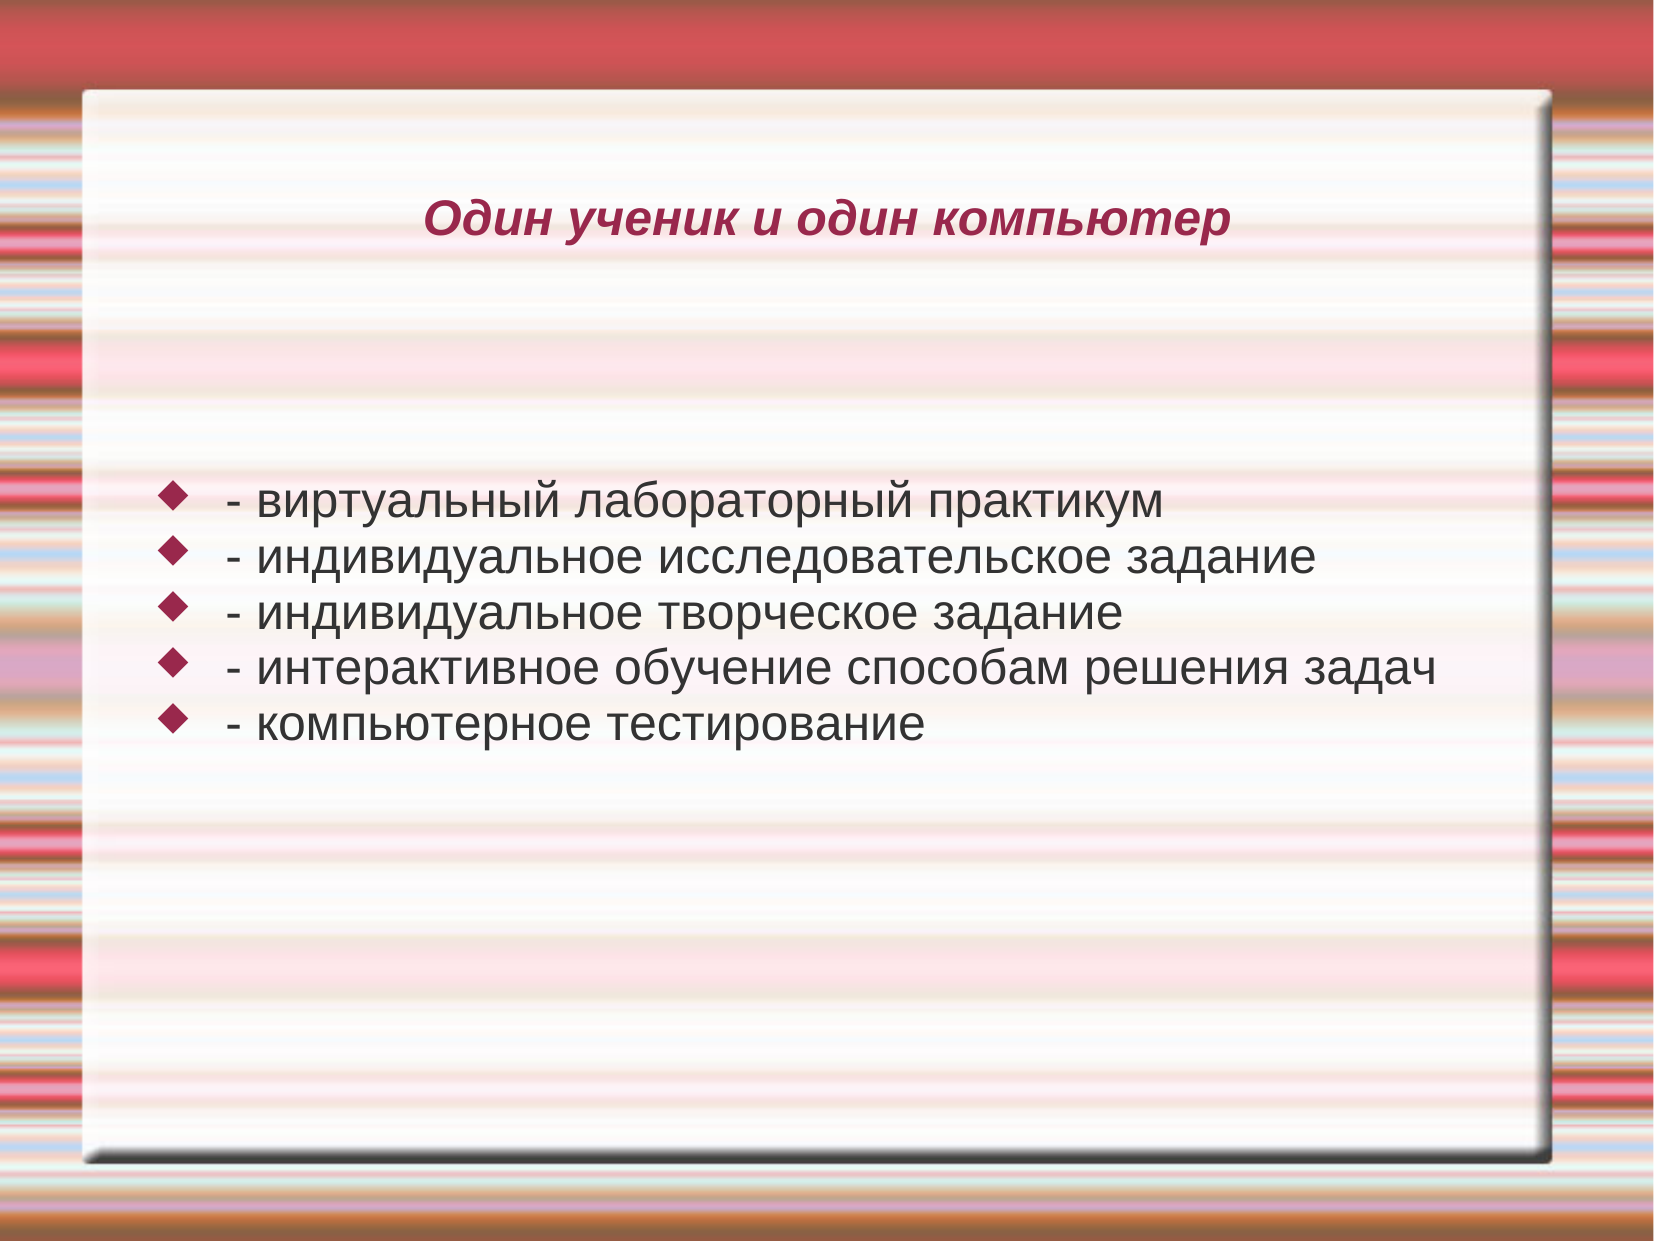

# Один ученик и один компьютер
- виртуальный лабораторный практикум
- индивидуальное исследовательское задание
- индивидуальное творческое задание
- интерактивное обучение способам решения задач
- компьютерное тестирование